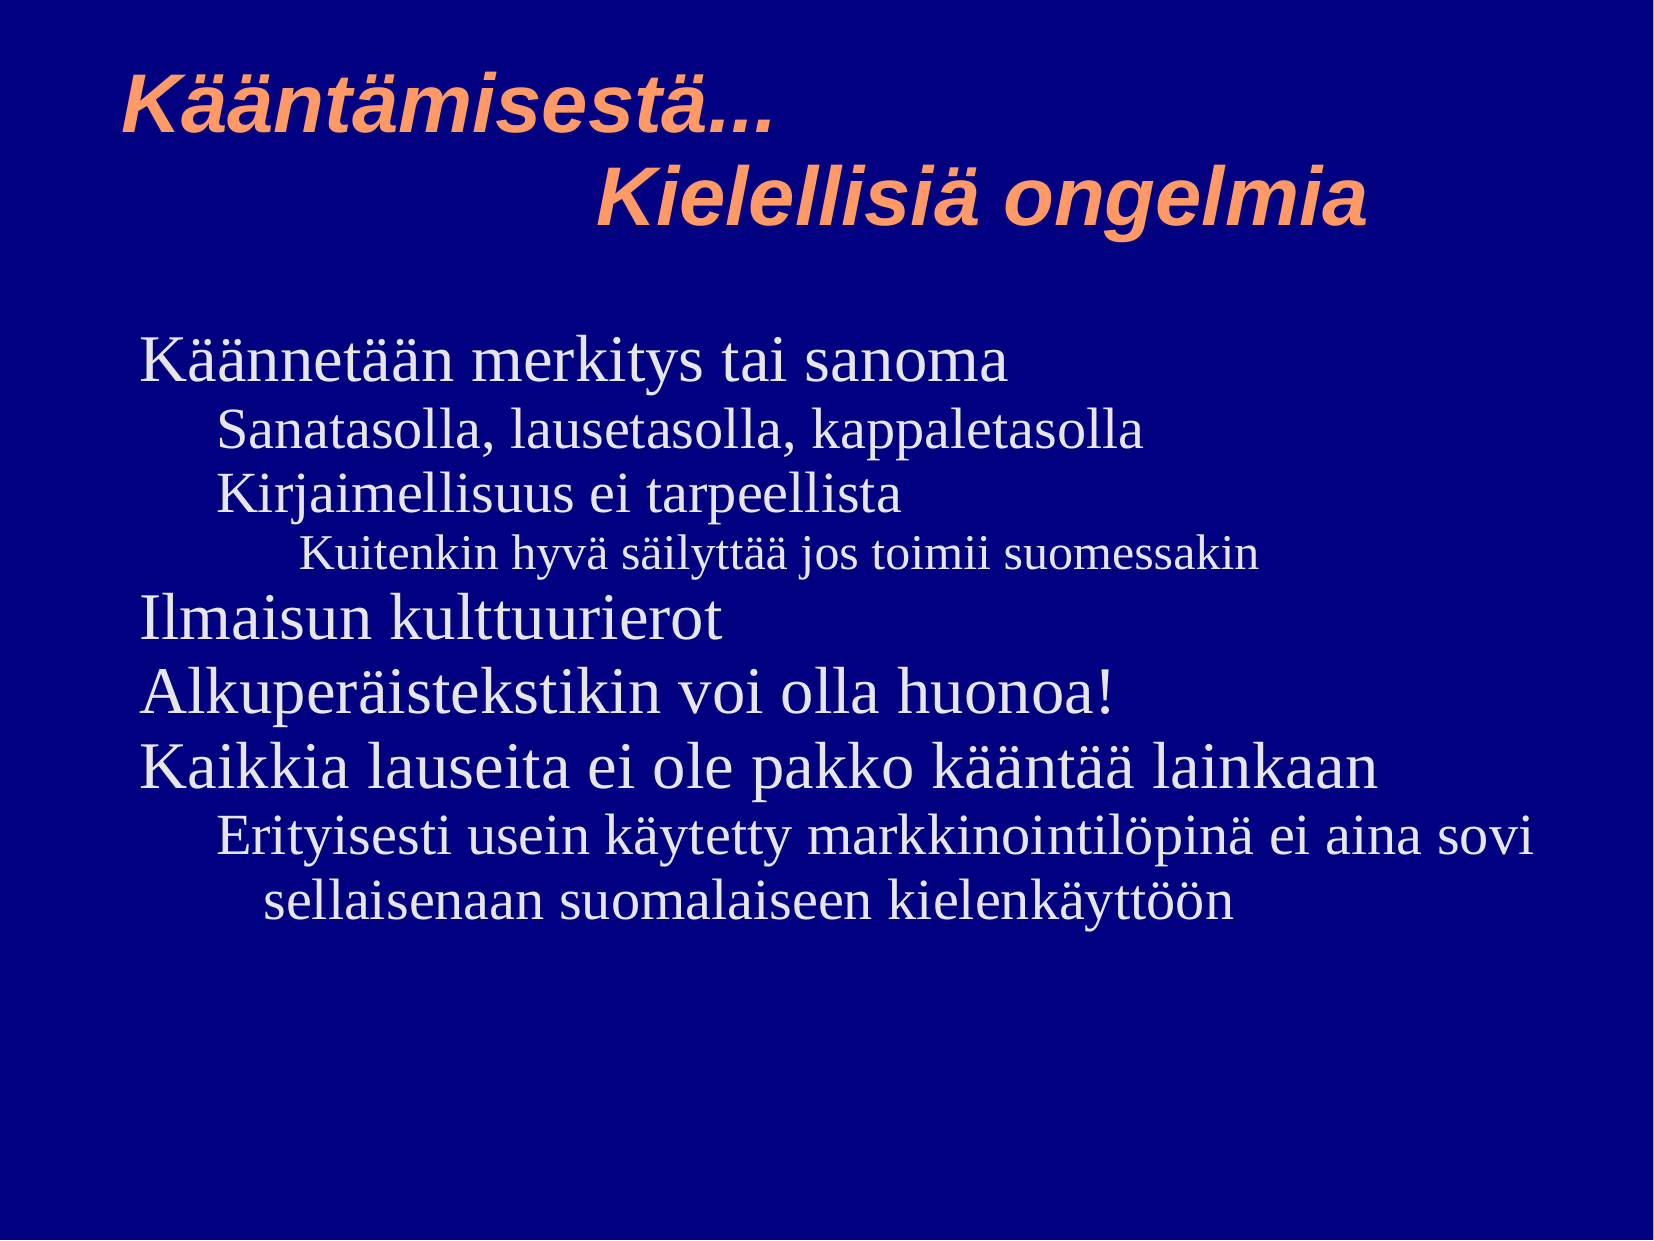

# Kääntämisestä... Kielellisiä ongelmia
Käännetään merkitys tai sanoma
Sanatasolla, lausetasolla, kappaletasolla
Kirjaimellisuus ei tarpeellista
Kuitenkin hyvä säilyttää jos toimii suomessakin
Ilmaisun kulttuurierot
Alkuperäistekstikin voi olla huonoa!
Kaikkia lauseita ei ole pakko kääntää lainkaan
Erityisesti usein käytetty markkinointilöpinä ei aina sovi sellaisenaan suomalaiseen kielenkäyttöön